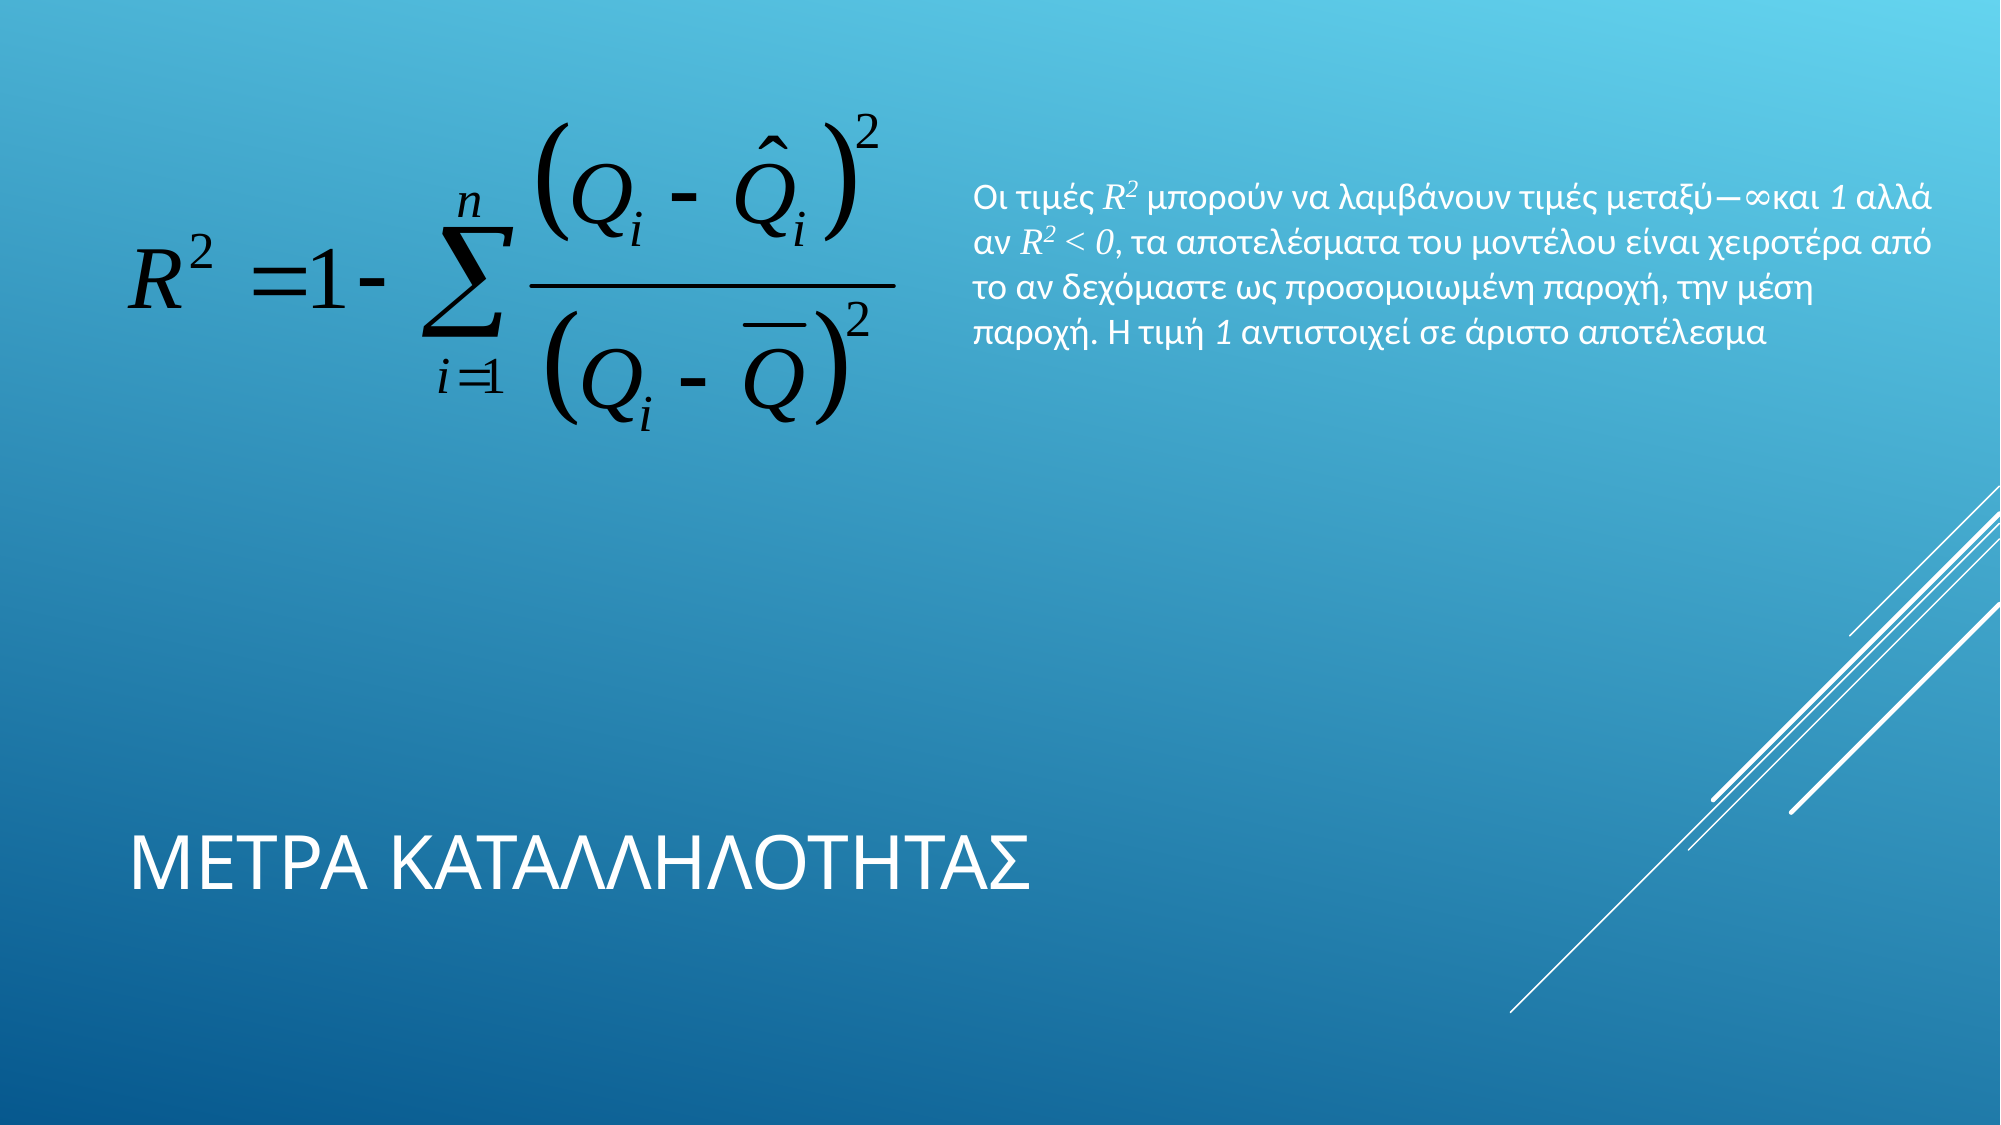

Οι τιμές R2 μπορούν να λαμβάνουν τιμές μεταξύ−∞και 1 αλλά αν R2 ˂ 0, τα αποτελέσματα του μοντέλου είναι χειροτέρα από το αν δεχόμαστε ως προσομοιωμένη παροχή, την μέση παροχή. Η τιμή 1 αντιστοιχεί σε άριστο αποτέλεσμα
# MΕΤΡΑ ΚΑΤΑΛΛΗΛΟΤΗΤΑΣ